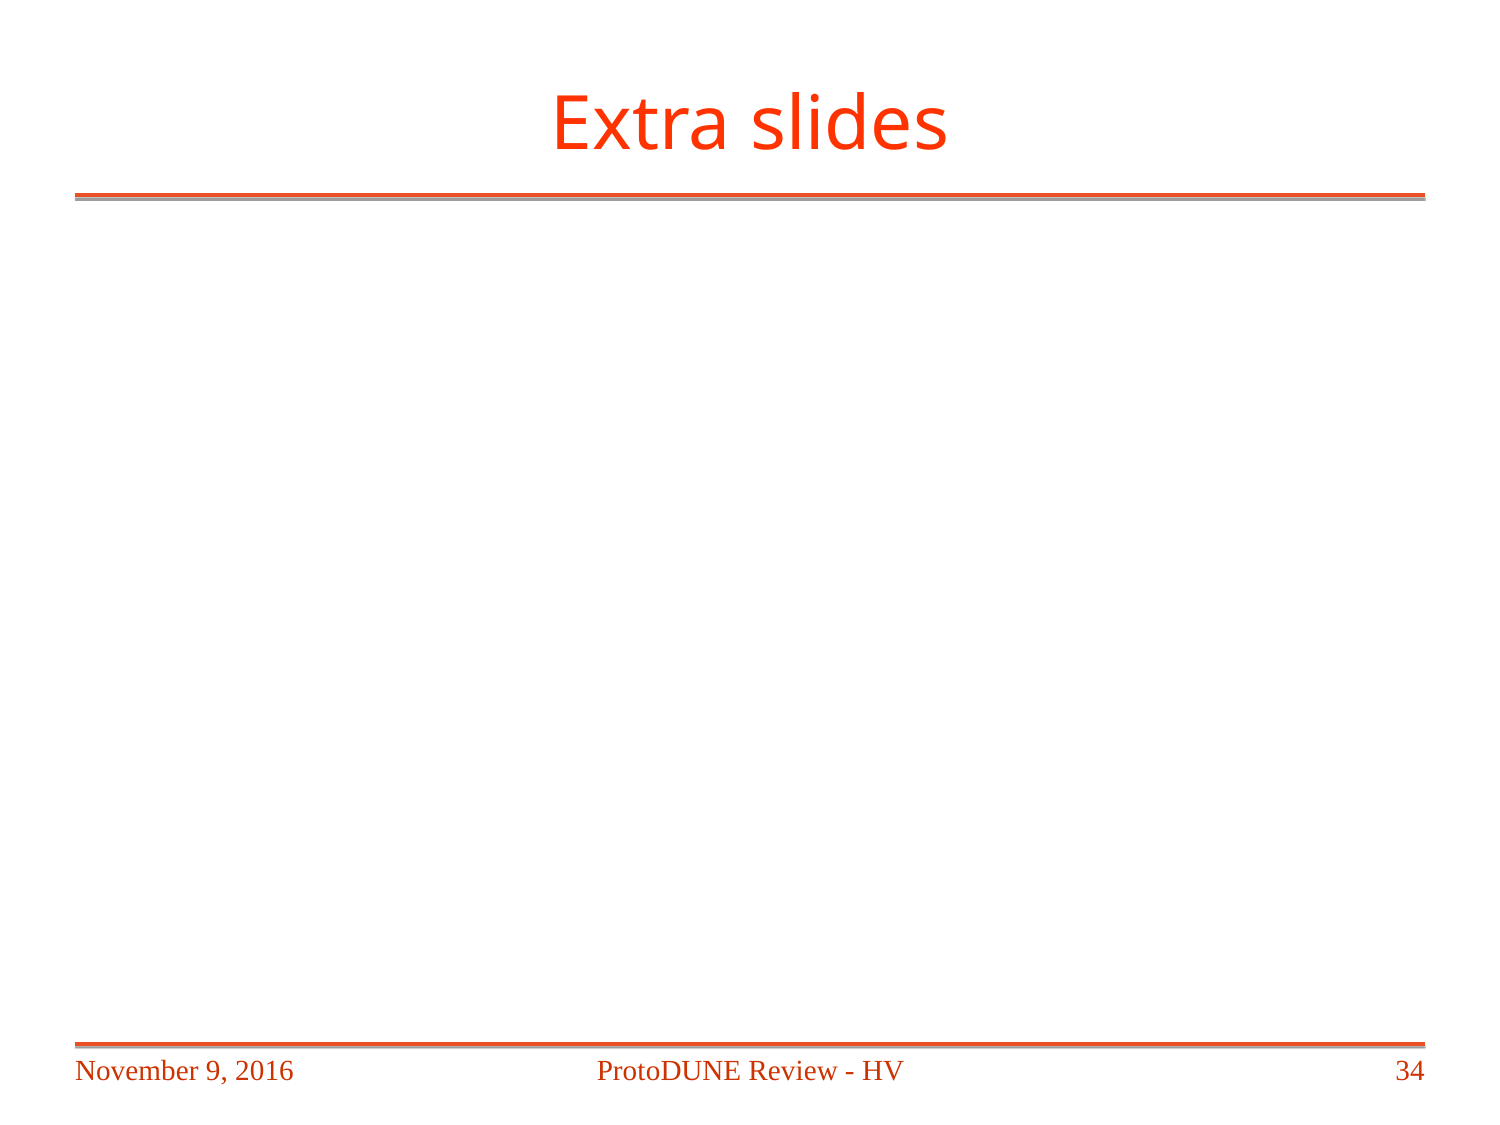

# Extra slides
November 9, 2016
ProtoDUNE Review - HV
34